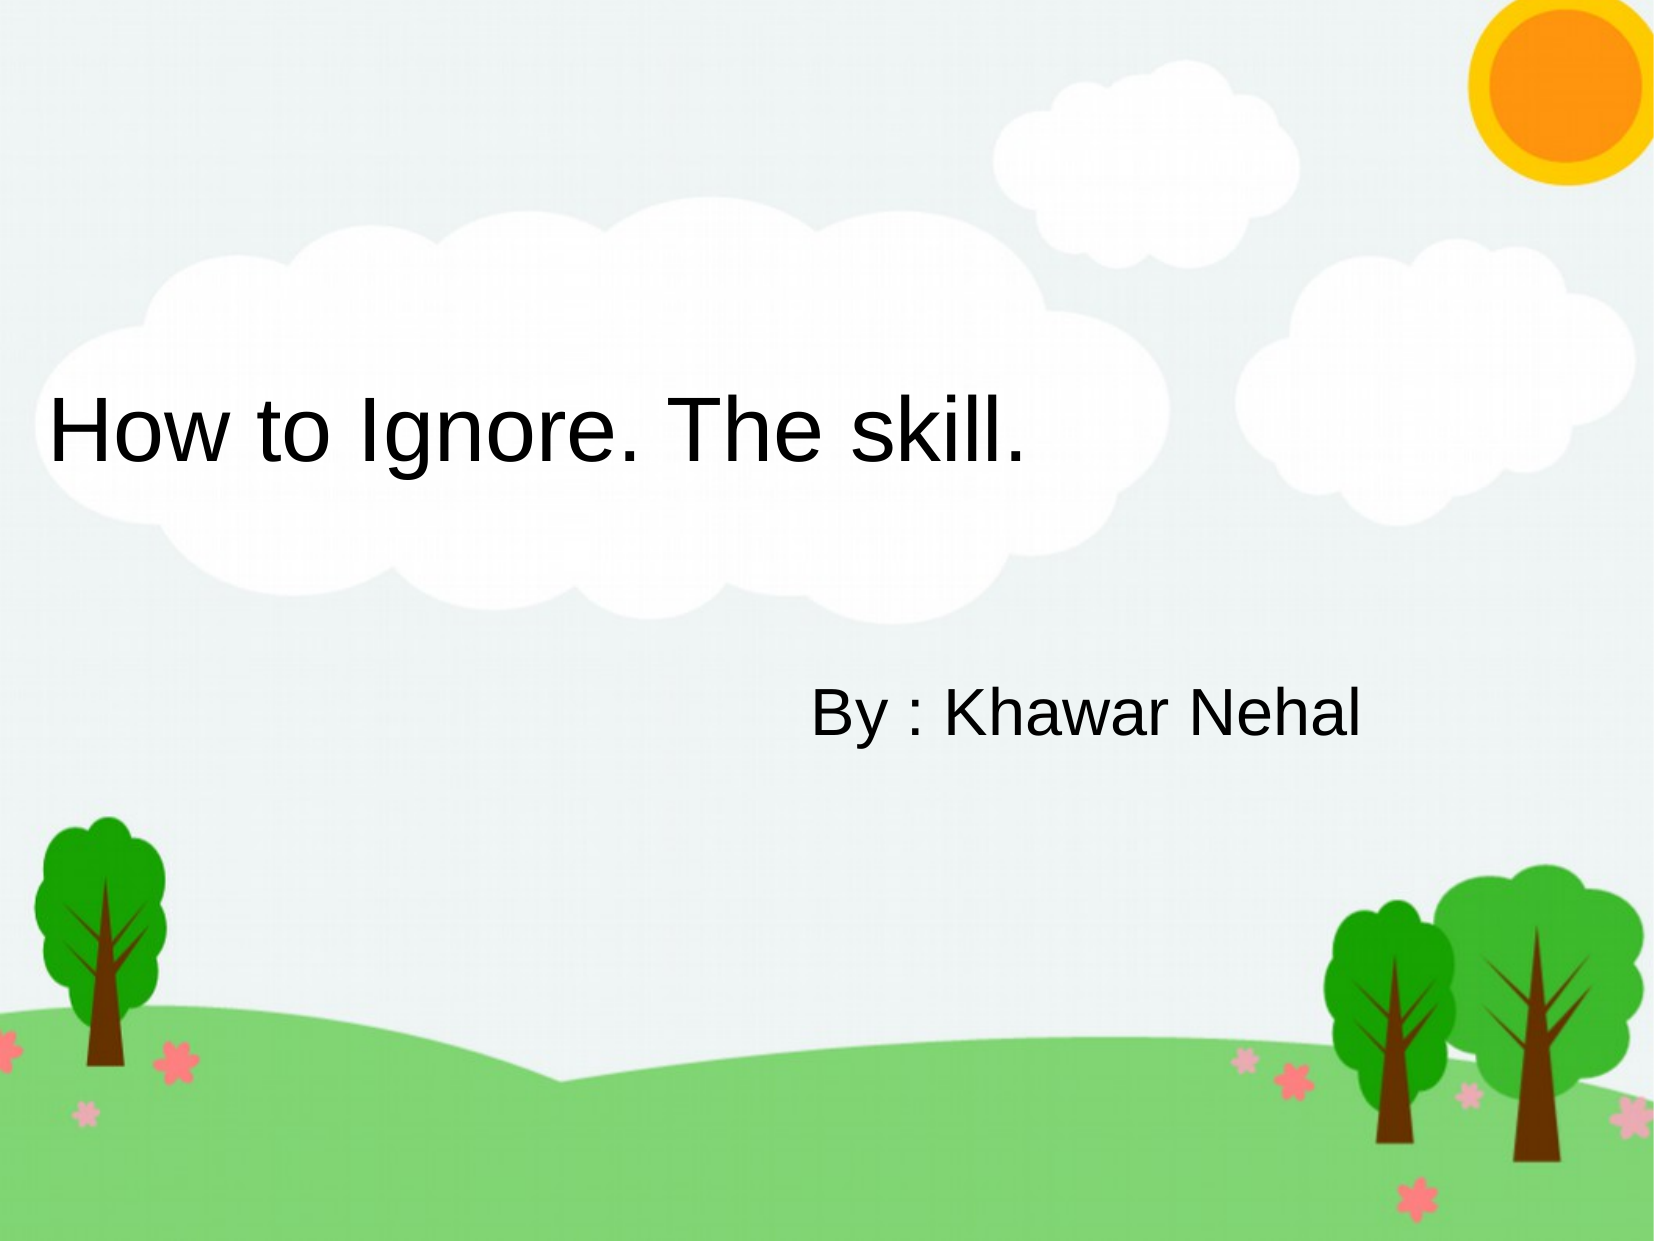

# How to Ignore. The skill.
By : Khawar Nehal